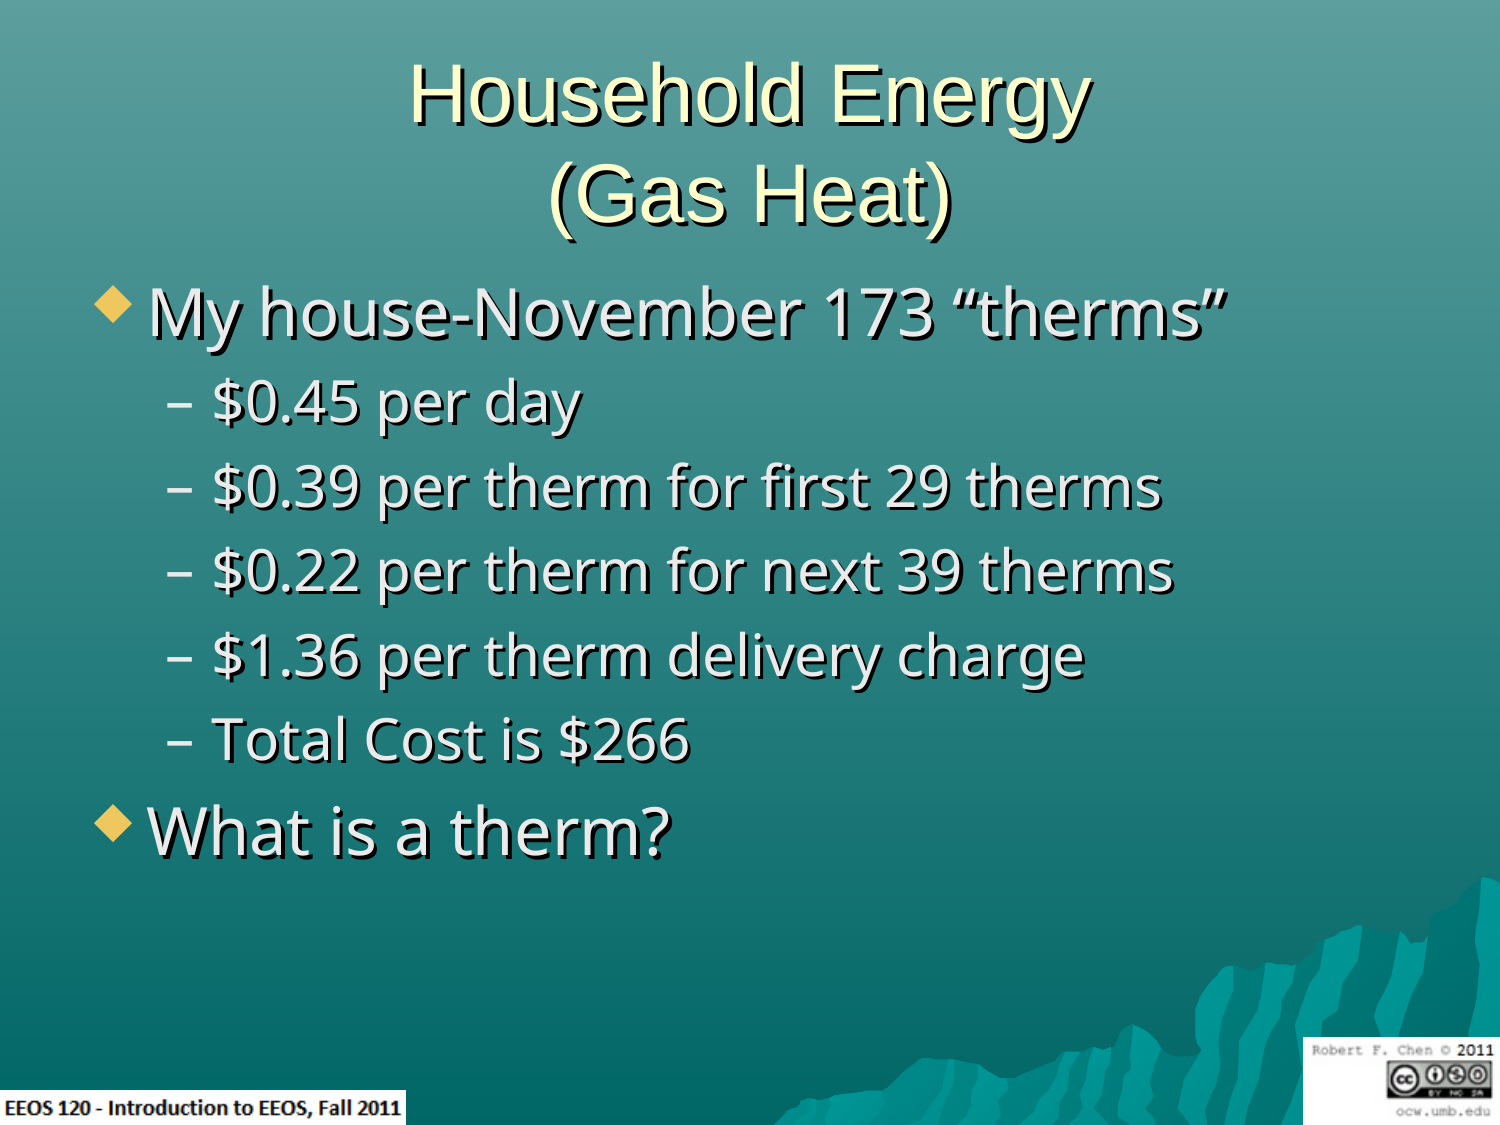

# Household Energy (Gas Heat)
My house-November 173 “therms”
$0.45 per day
$0.39 per therm for first 29 therms
$0.22 per therm for next 39 therms
$1.36 per therm delivery charge
Total Cost is $266
What is a therm?